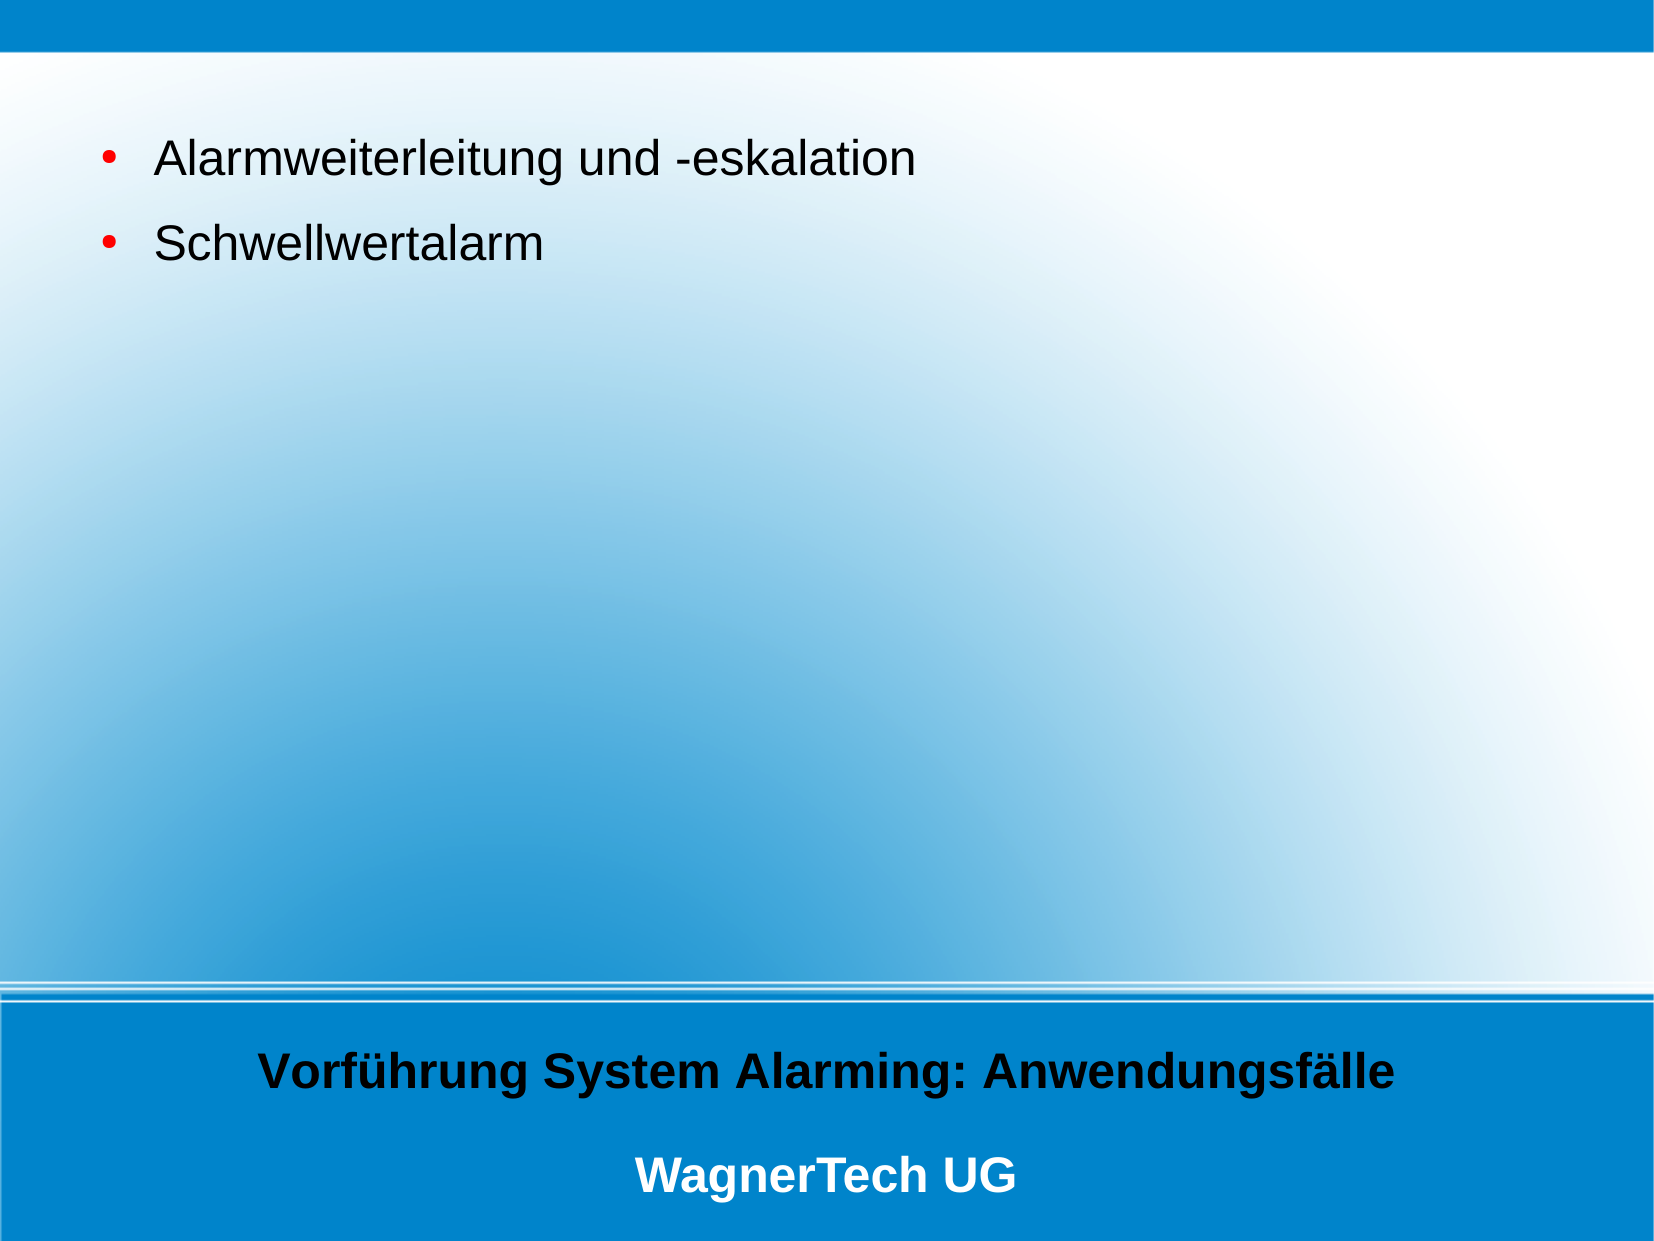

Alarmweiterleitung und -eskalation
Schwellwertalarm
# Vorführung System Alarming: Anwendungsfälle